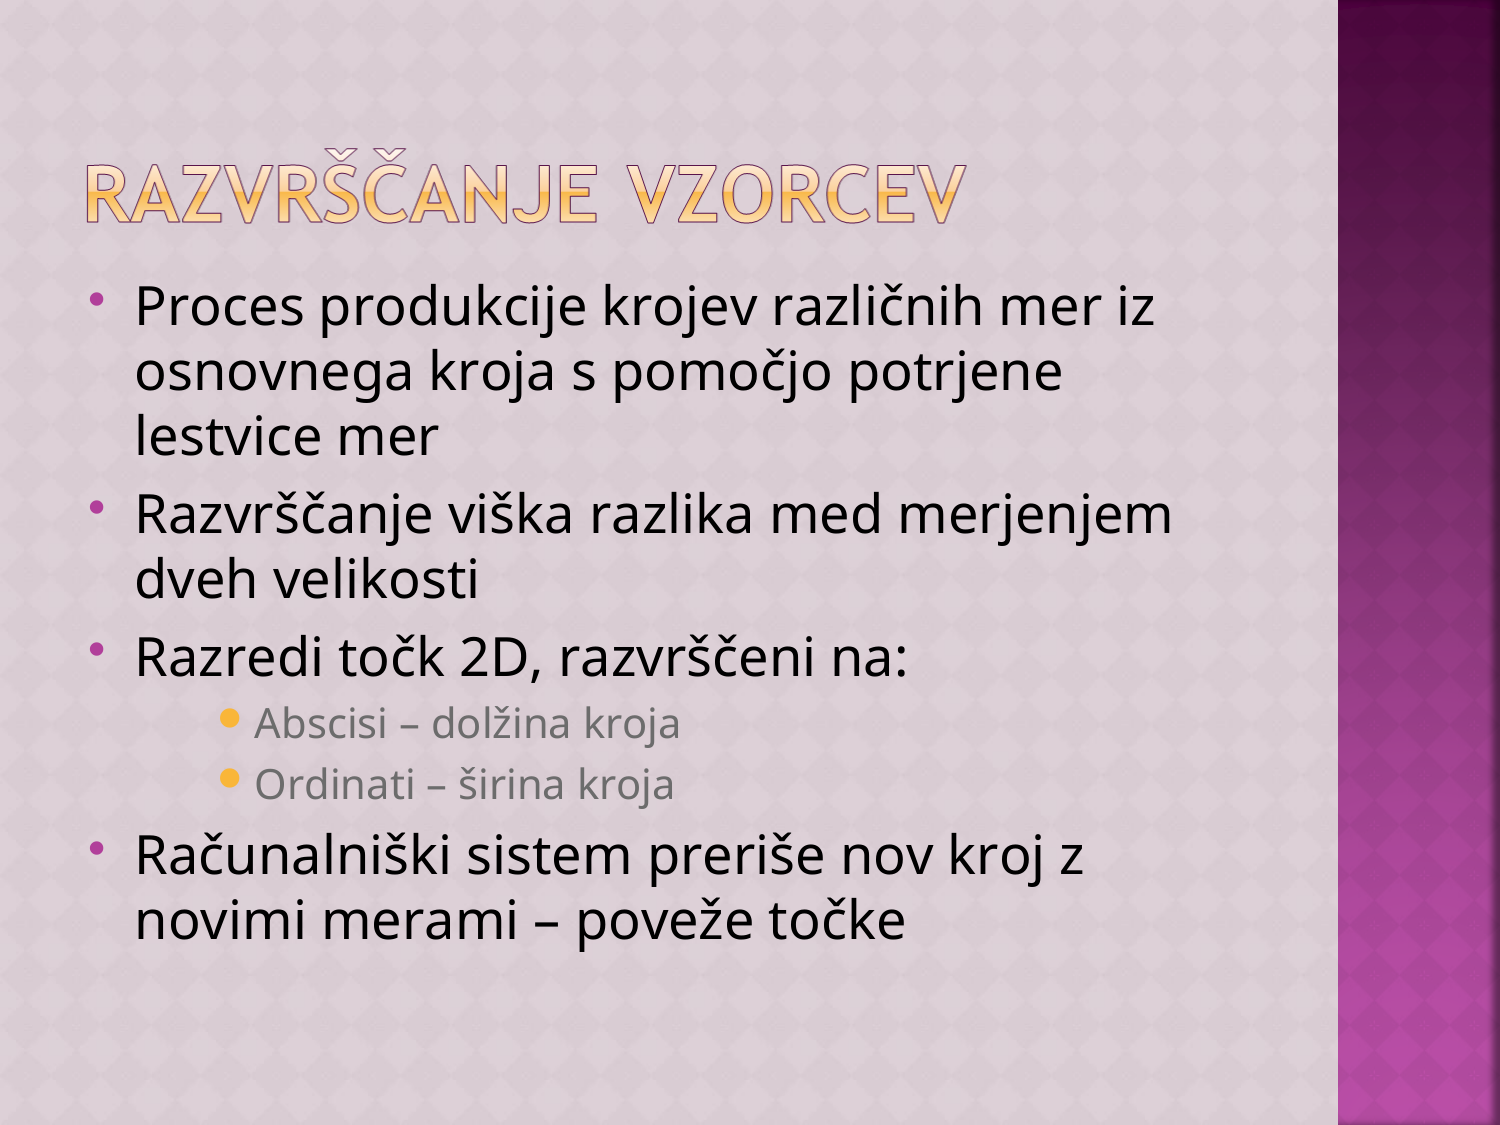

# Proces produkcije krojev različnih mer iz osnovnega kroja s pomočjo potrjene lestvice mer
Razvrščanje viška razlika med merjenjem dveh velikosti
Razredi točk 2D, razvrščeni na:
Abscisi – dolžina kroja
Ordinati – širina kroja
Računalniški sistem preriše nov kroj z novimi merami – poveže točke